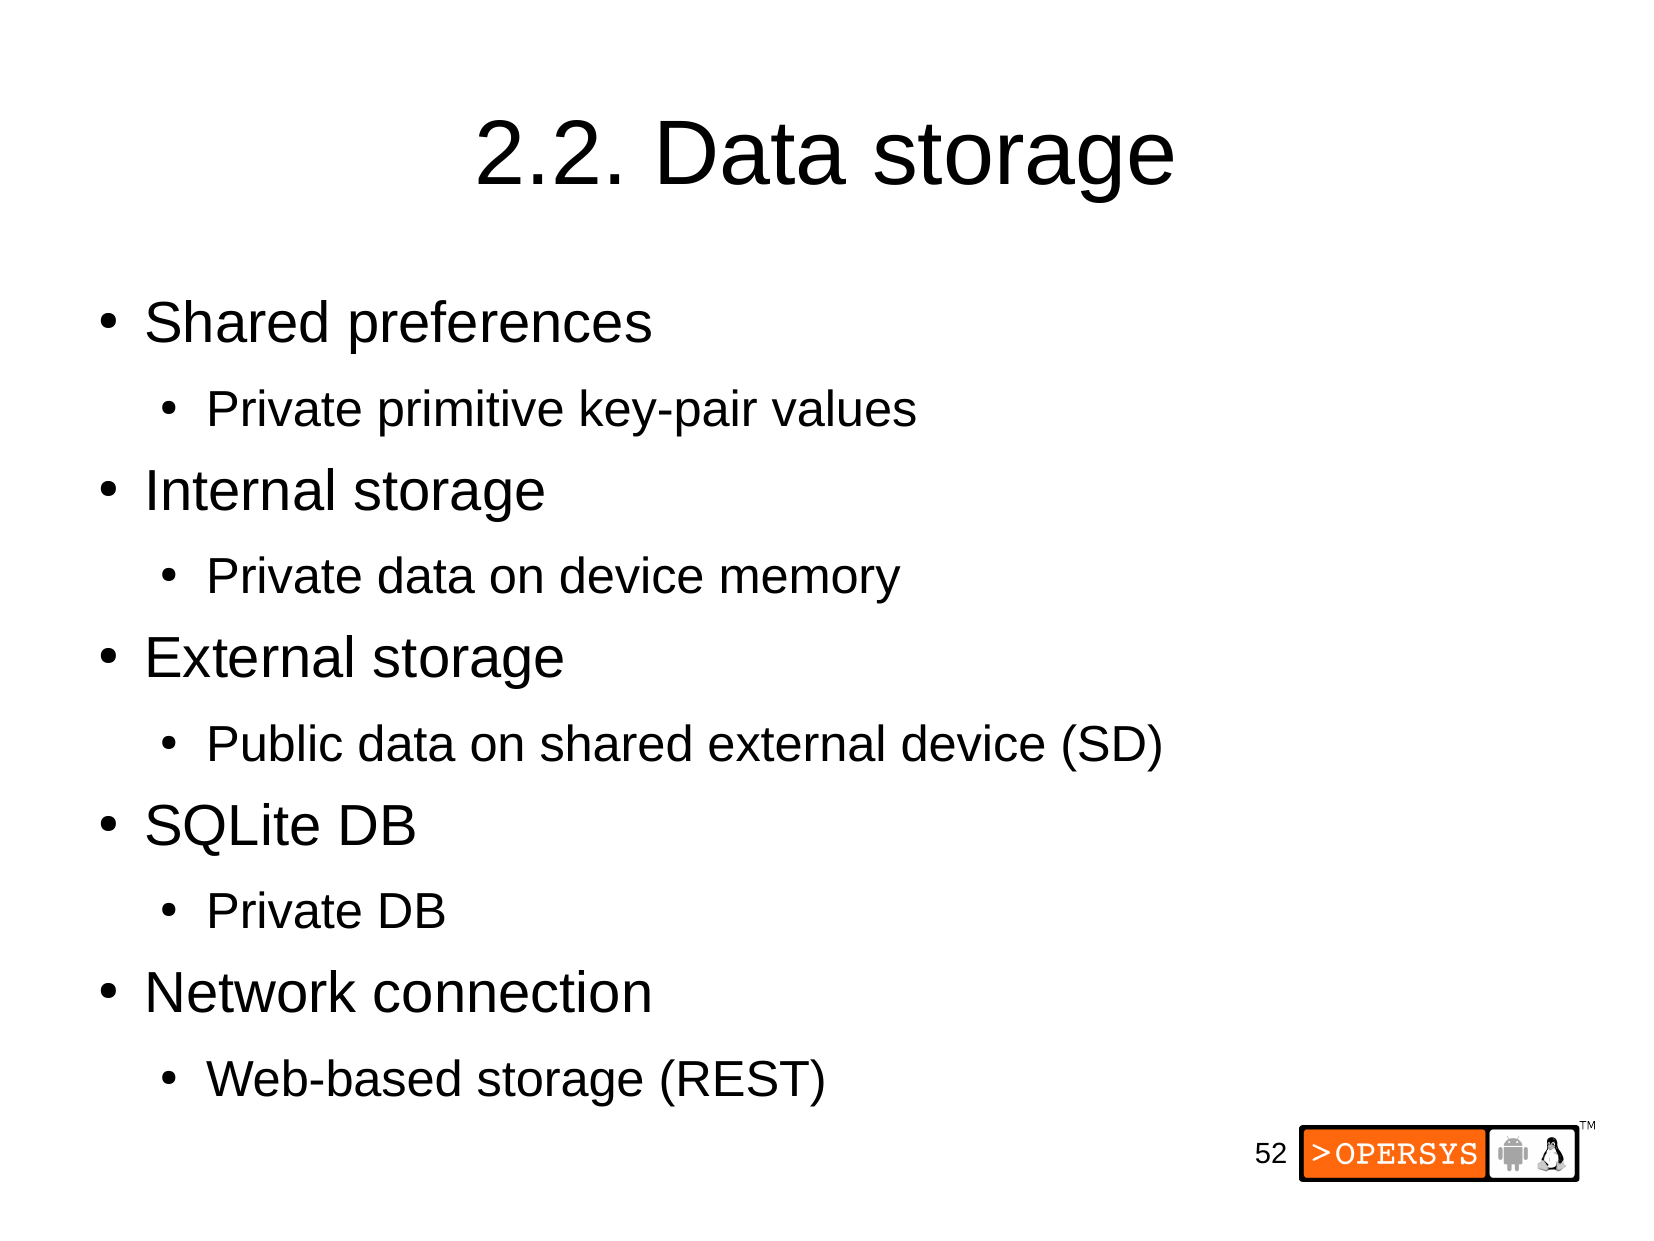

# 2.2. Data storage
Shared preferences
Private primitive key-pair values
Internal storage
Private data on device memory
External storage
Public data on shared external device (SD)
SQLite DB
Private DB
Network connection
Web-based storage (REST)